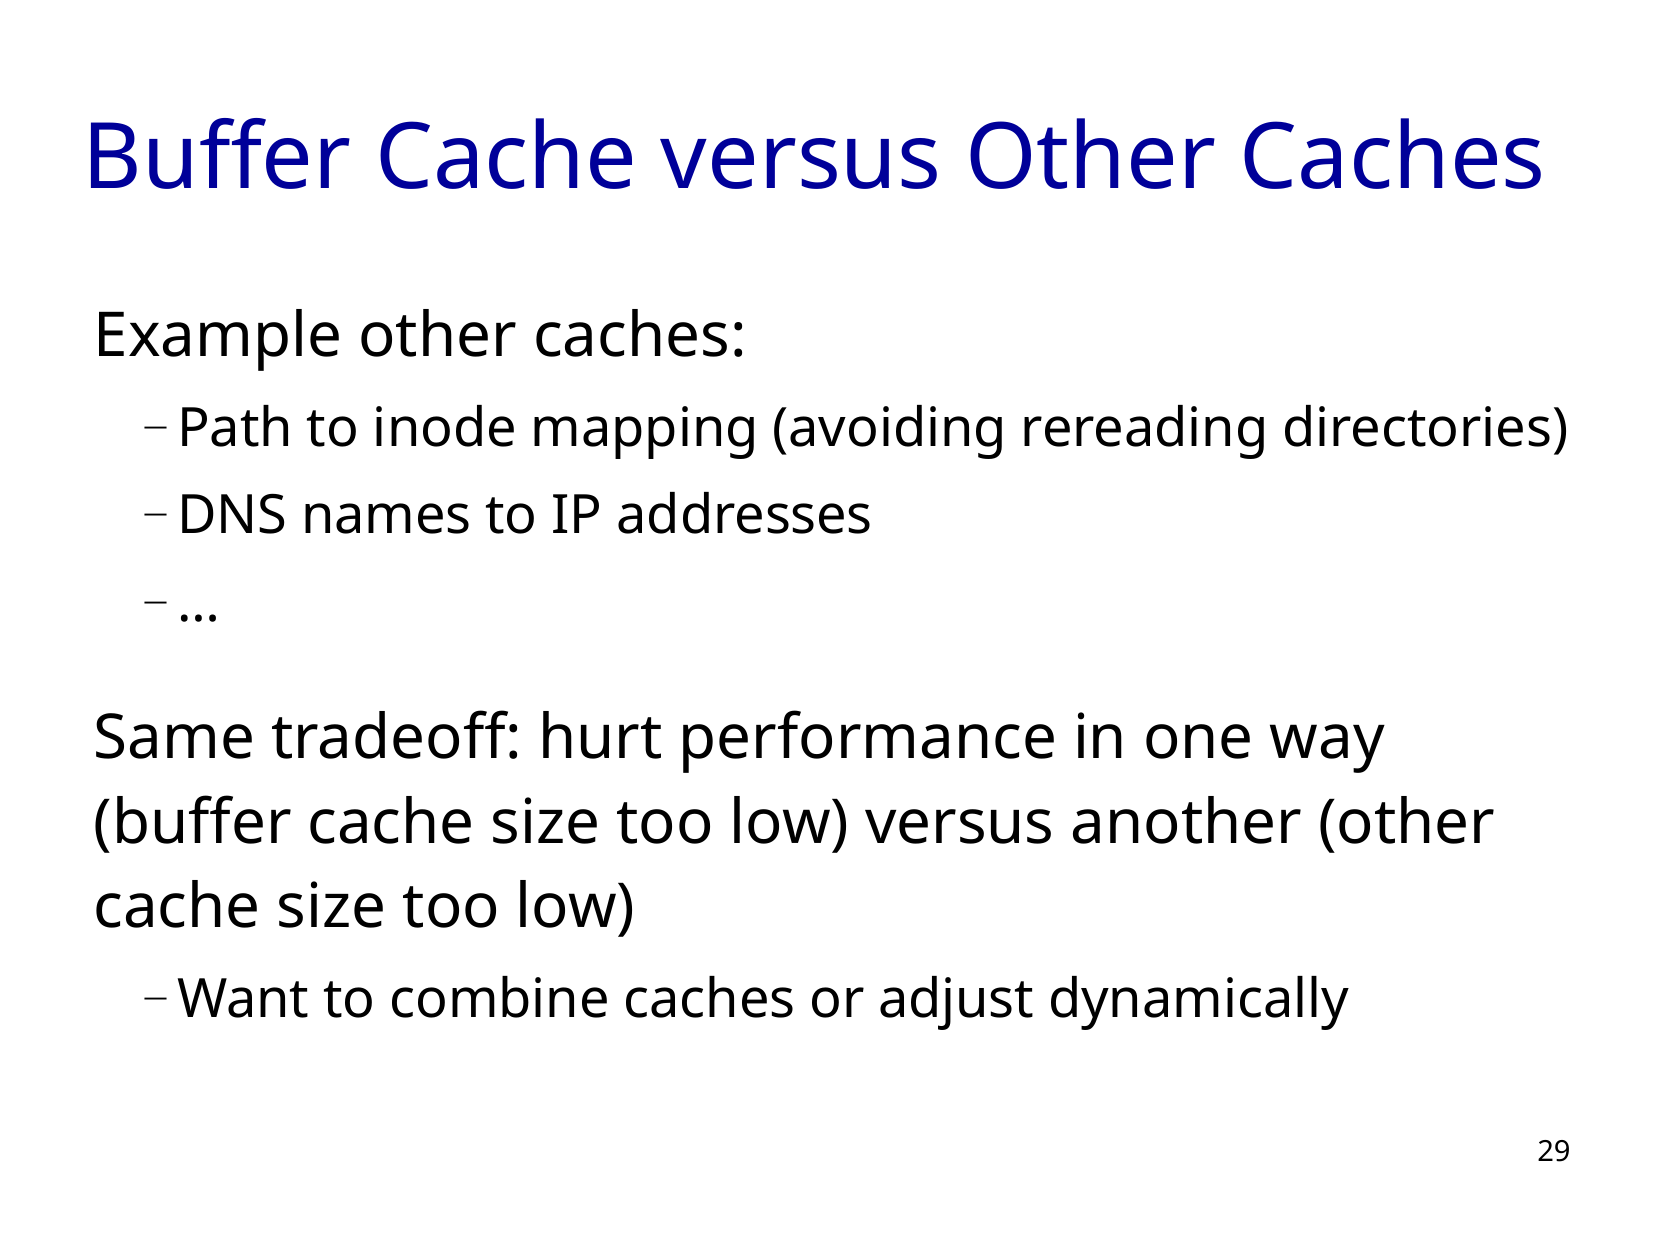

# Buffer Cache versus Other Caches
Example other caches:
Path to inode mapping (avoiding rereading directories)
DNS names to IP addresses
…
Same tradeoff: hurt performance in one way (buffer cache size too low) versus another (other cache size too low)
Want to combine caches or adjust dynamically
29